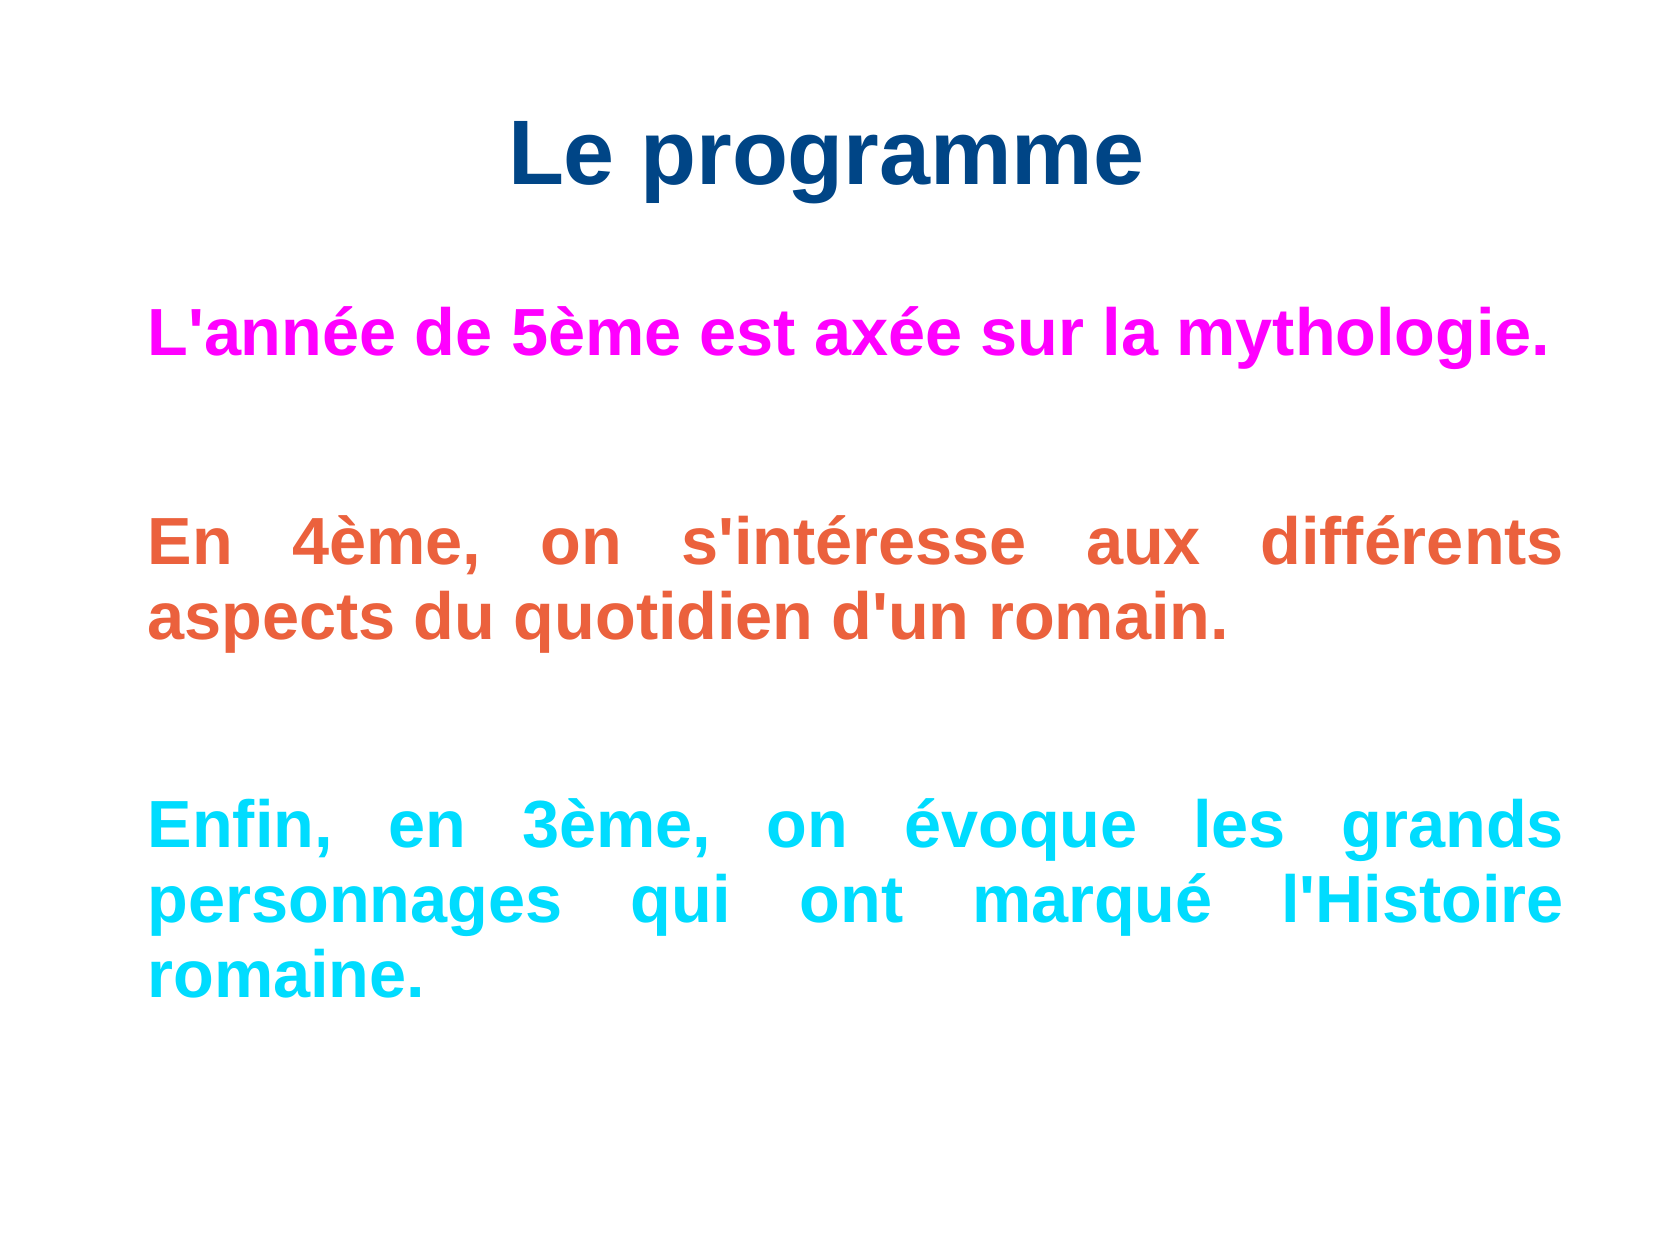

# Le programme
L'année de 5ème est axée sur la mythologie.
En 4ème, on s'intéresse aux différents aspects du quotidien d'un romain.
Enfin, en 3ème, on évoque les grands personnages qui ont marqué l'Histoire romaine.